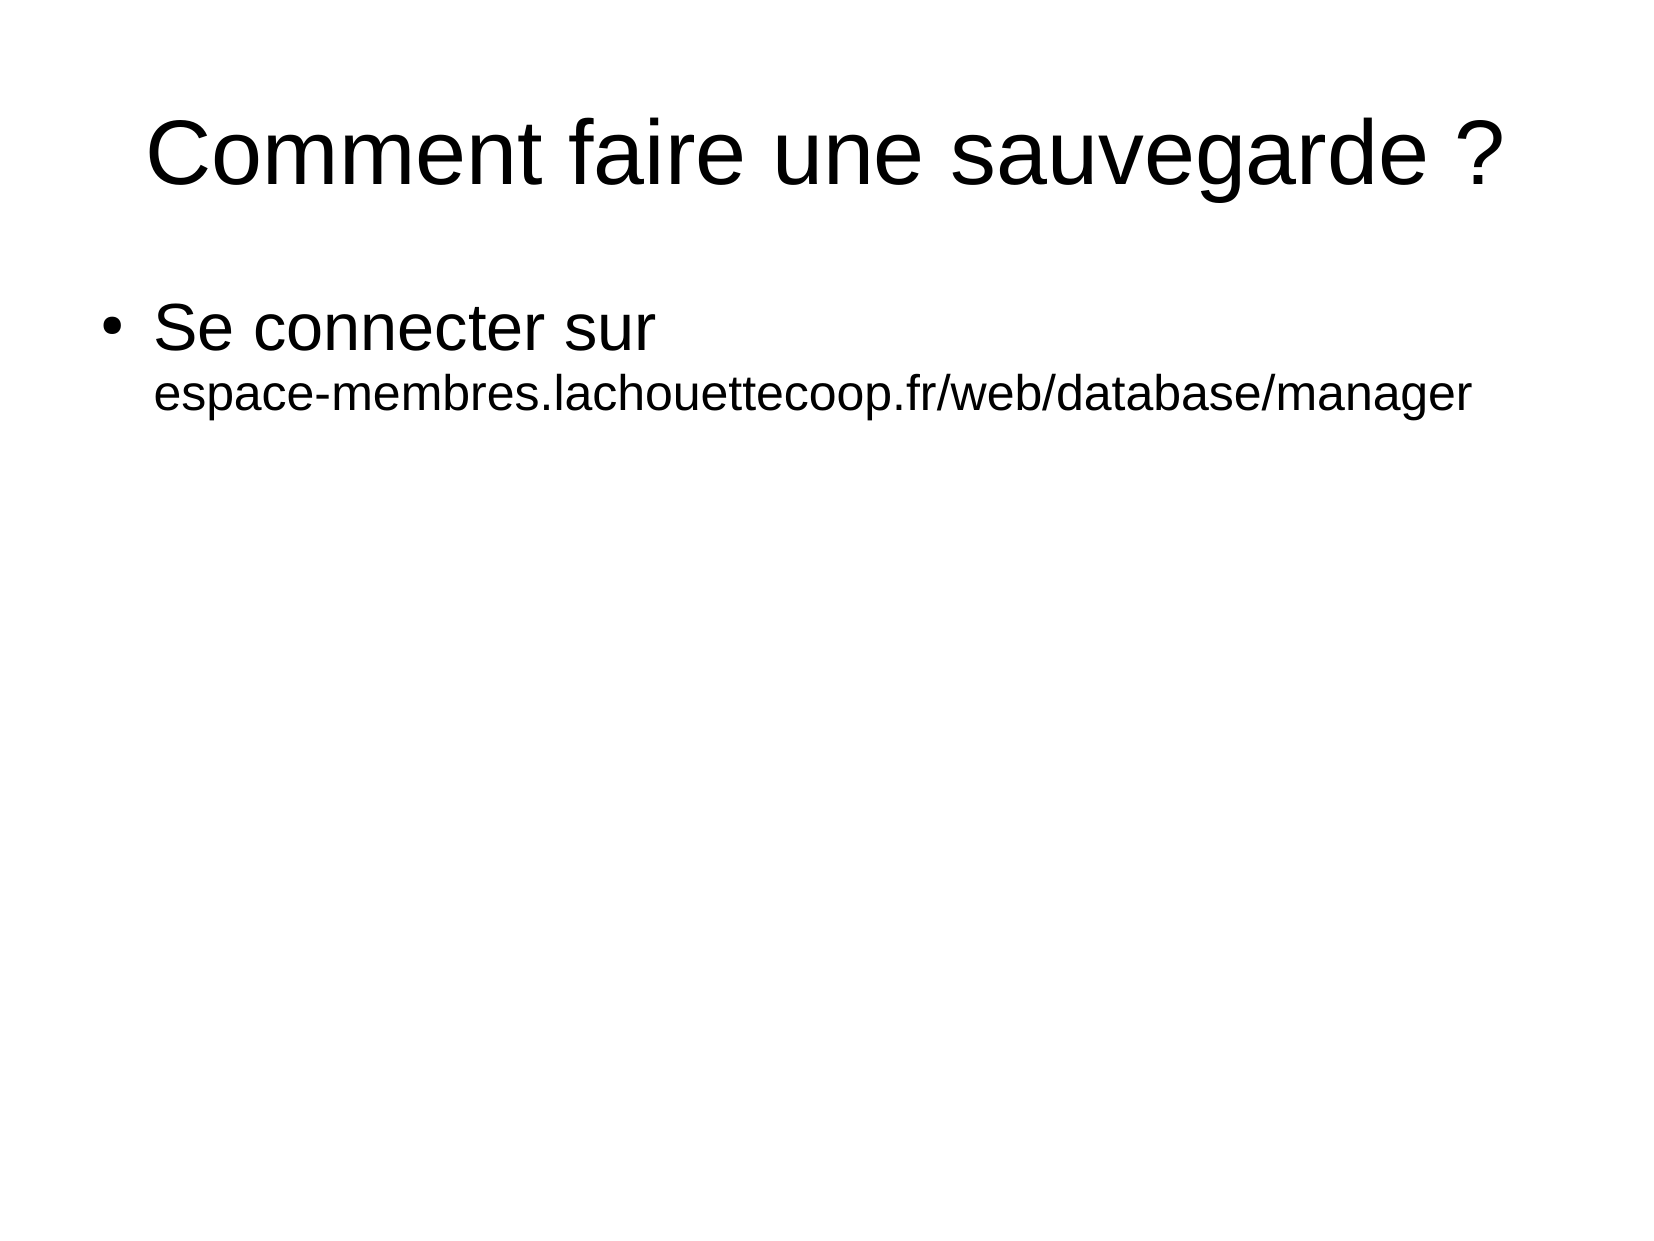

# Comment faire une sauvegarde ?
Se connecter sur
espace-membres.lachouettecoop.fr/web/database/manager